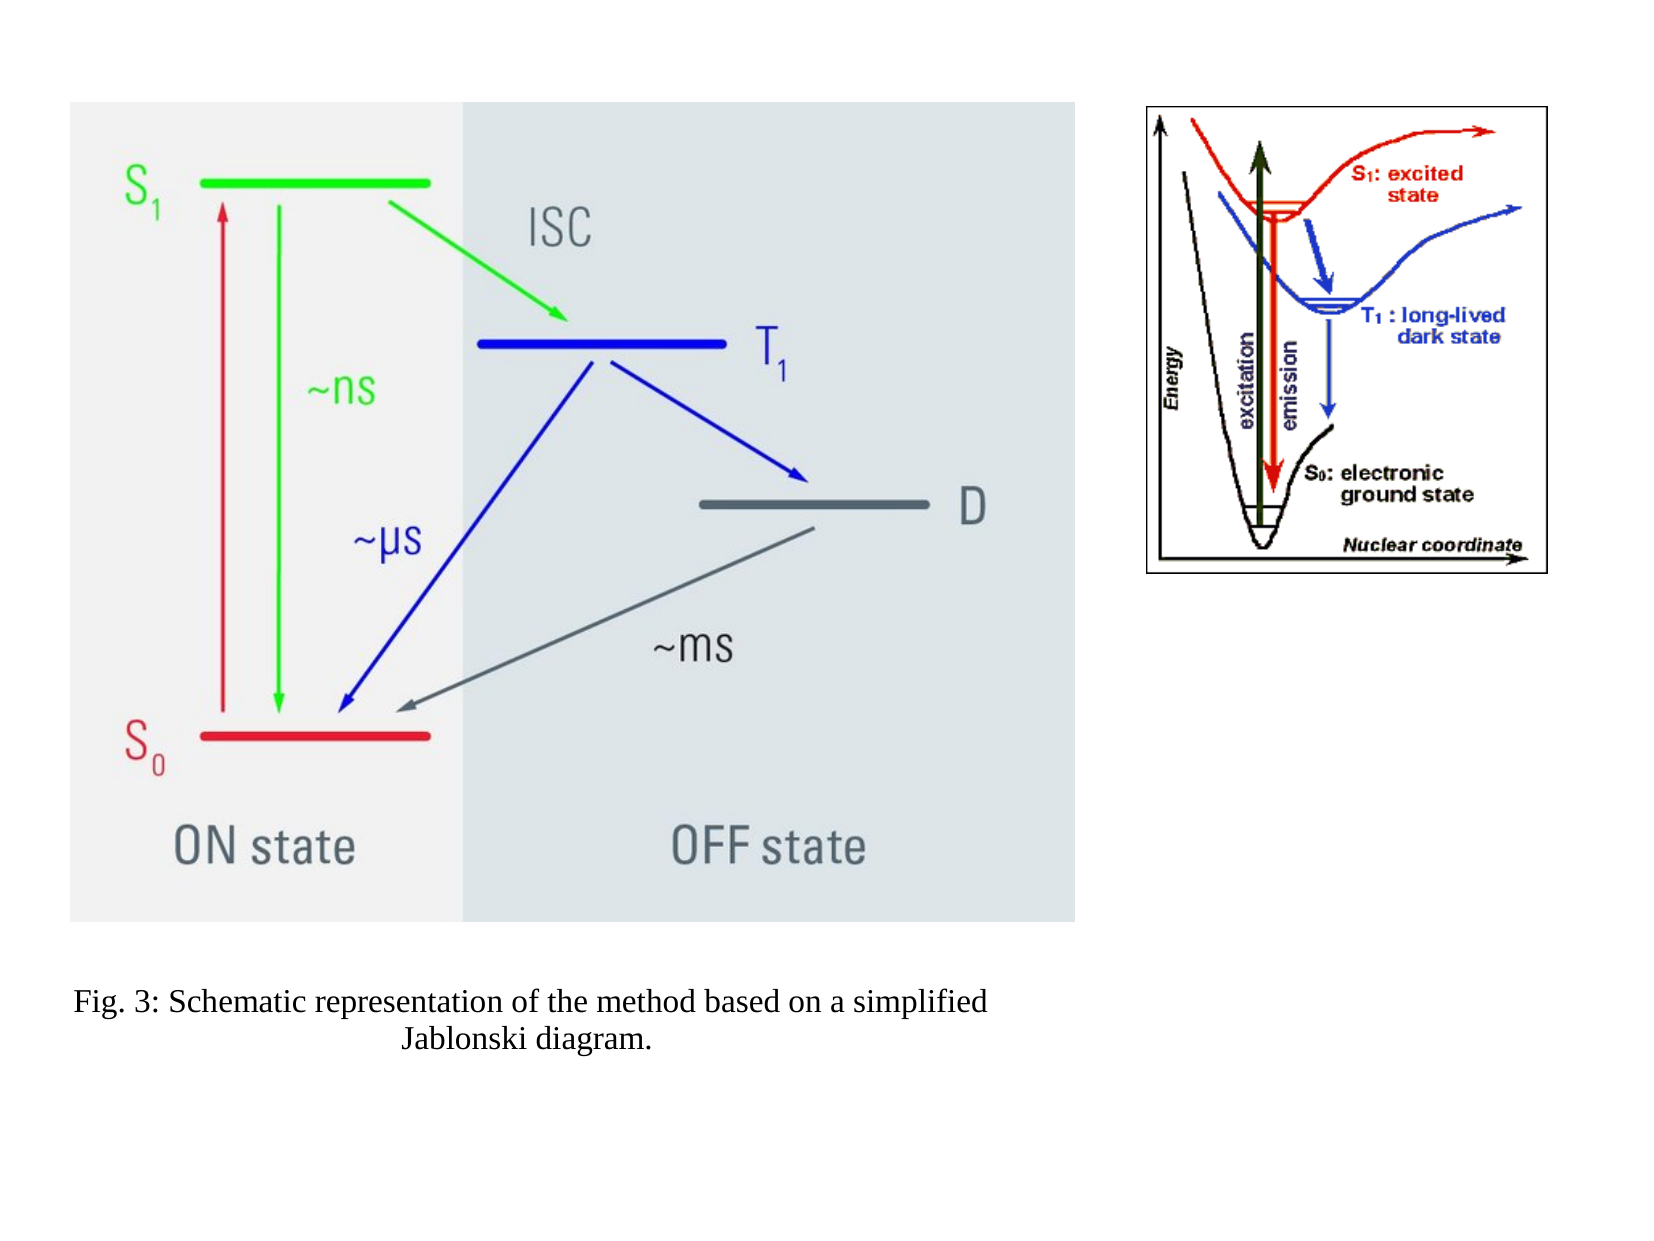

Fig. 3: Schematic representation of the method based on a simplified Jablonski diagram.